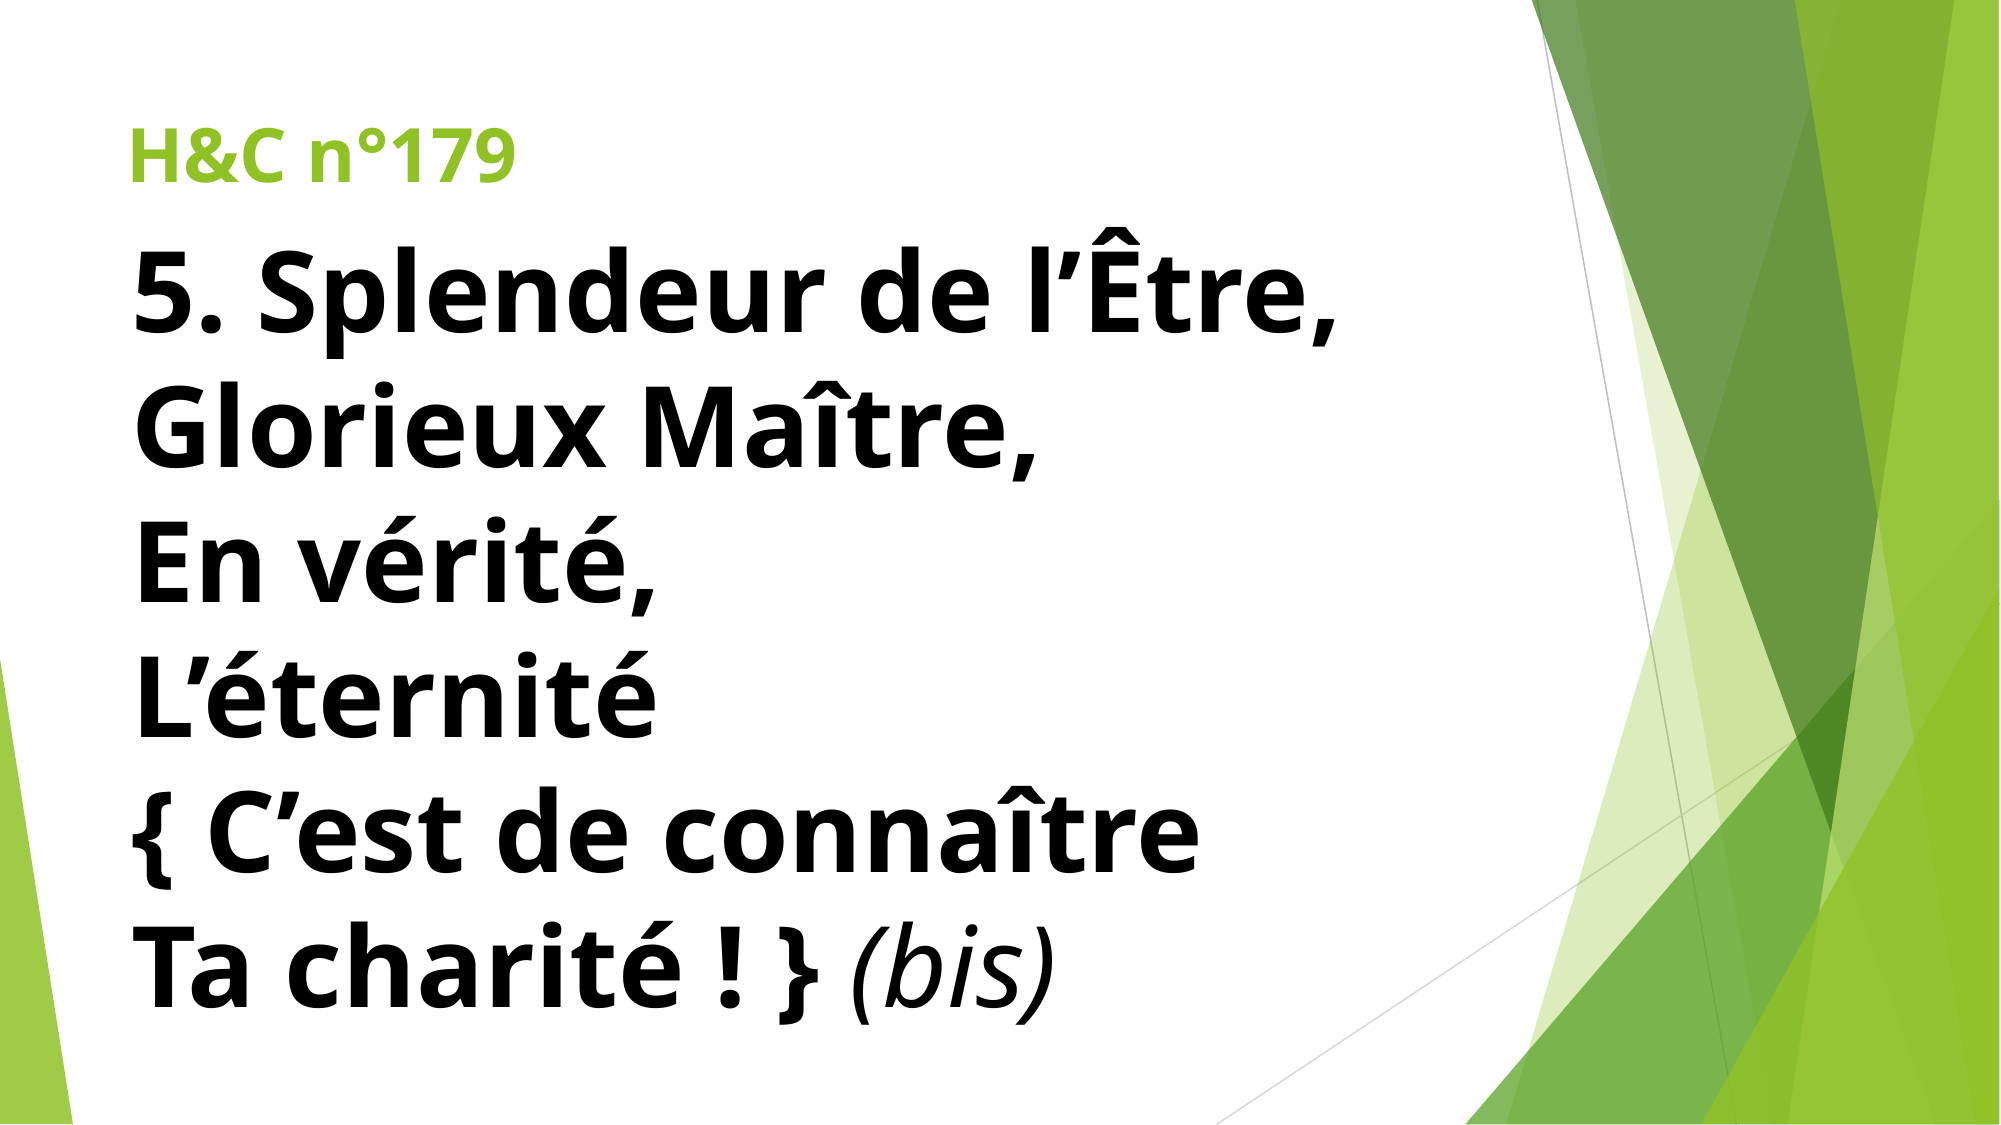

H&C n°179
5. Splendeur de l’Être,
Glorieux Maître,
En vérité,
L’éternité
{ C’est de connaître
Ta charité ! } (bis)